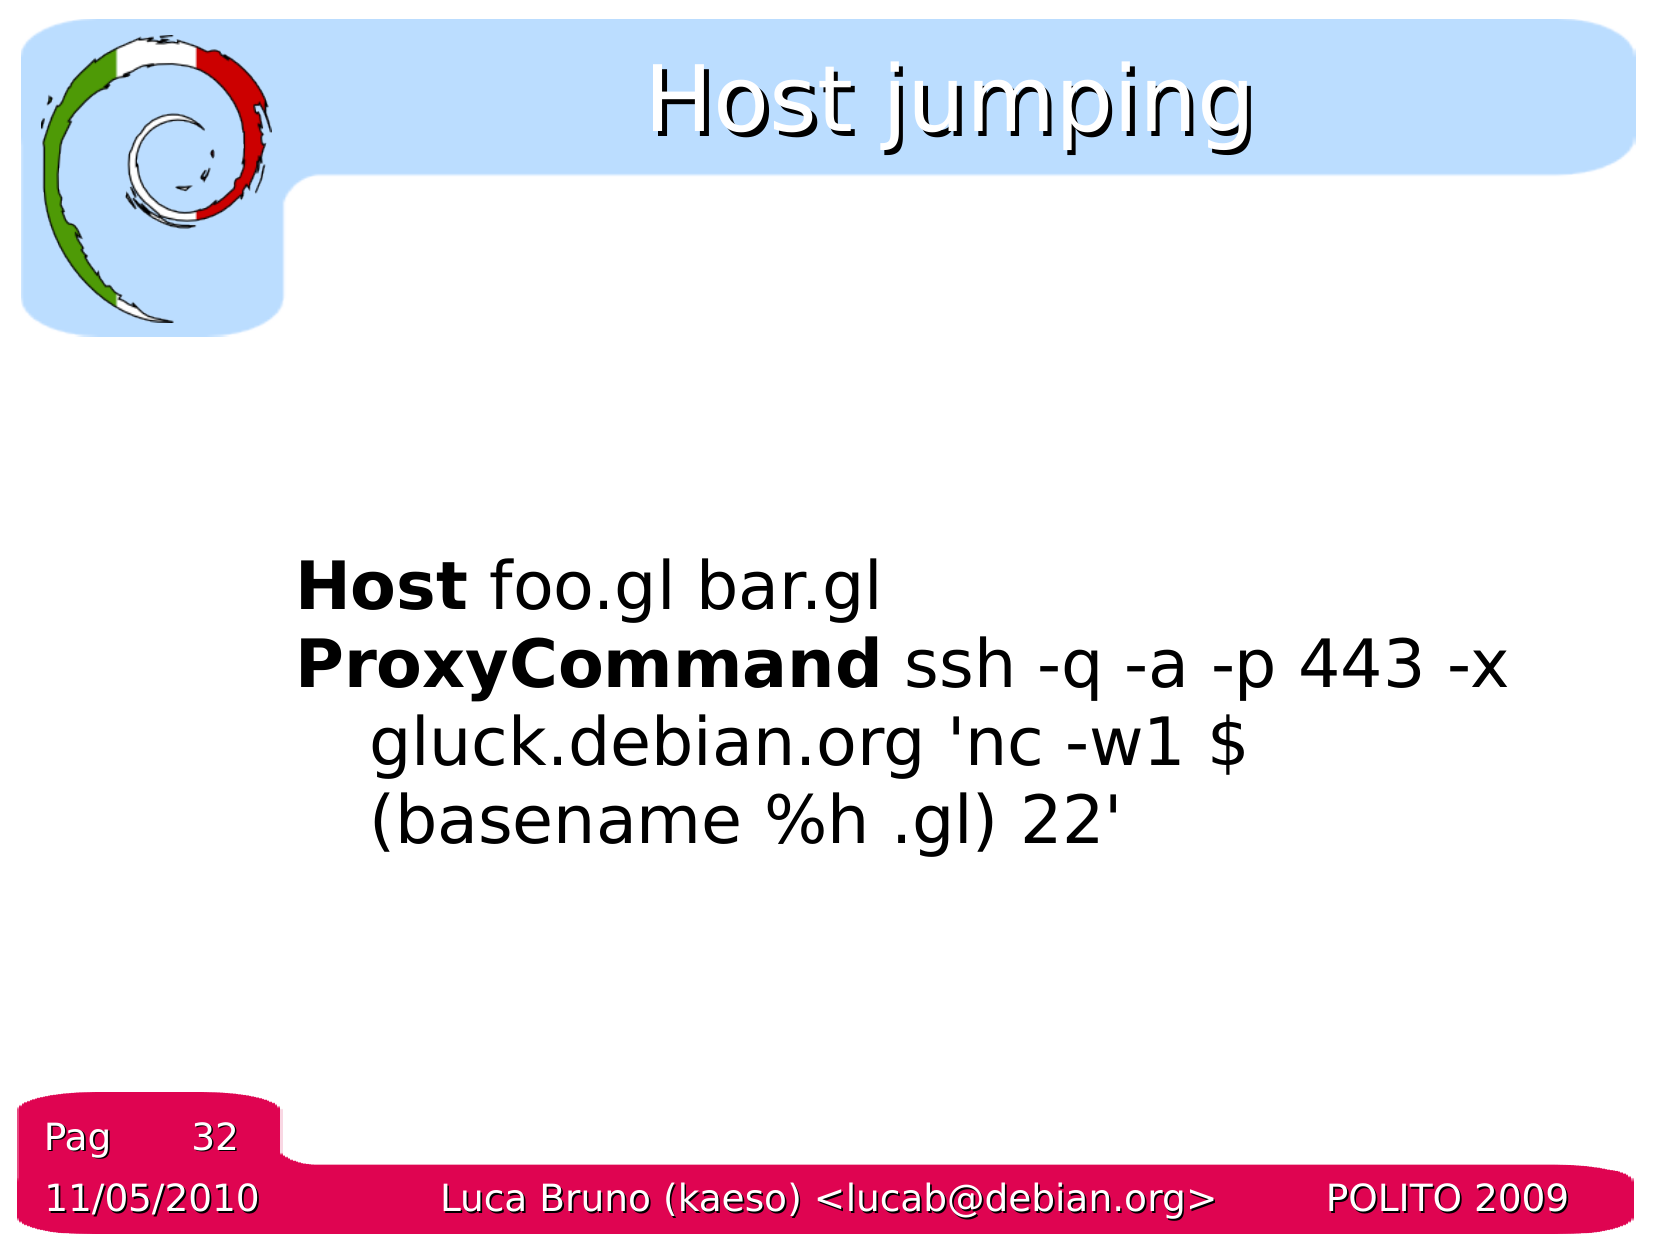

# Host jumping
Host foo.gl bar.gl
ProxyCommand ssh -q -a -p 443 -x 			gluck.debian.org 'nc -w1 $							(basename %h .gl) 22'
Pag
Luca Bruno (kaeso) <lucab@debian.org> 		POLITO 2009
11/05/2010